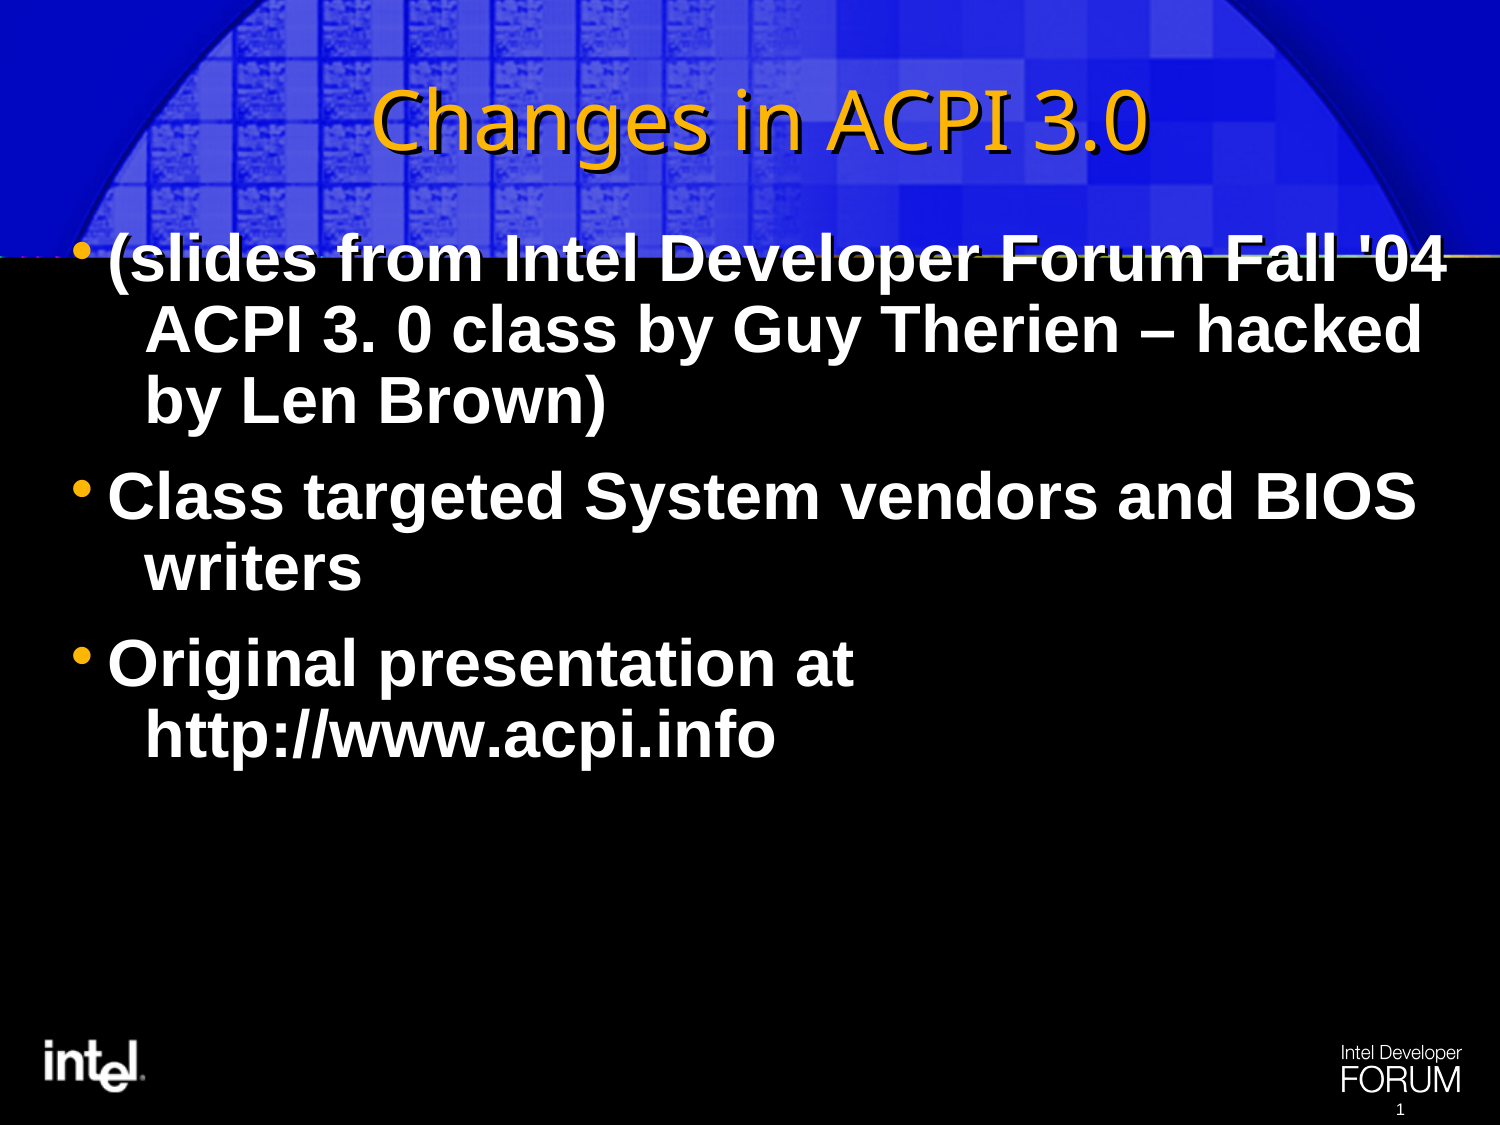

# Changes in ACPI 3.0
(slides from Intel Developer Forum Fall '04 ACPI 3. 0 class by Guy Therien – hacked by Len Brown)
Class targeted System vendors and BIOS writers
Original presentation at http://www.acpi.info